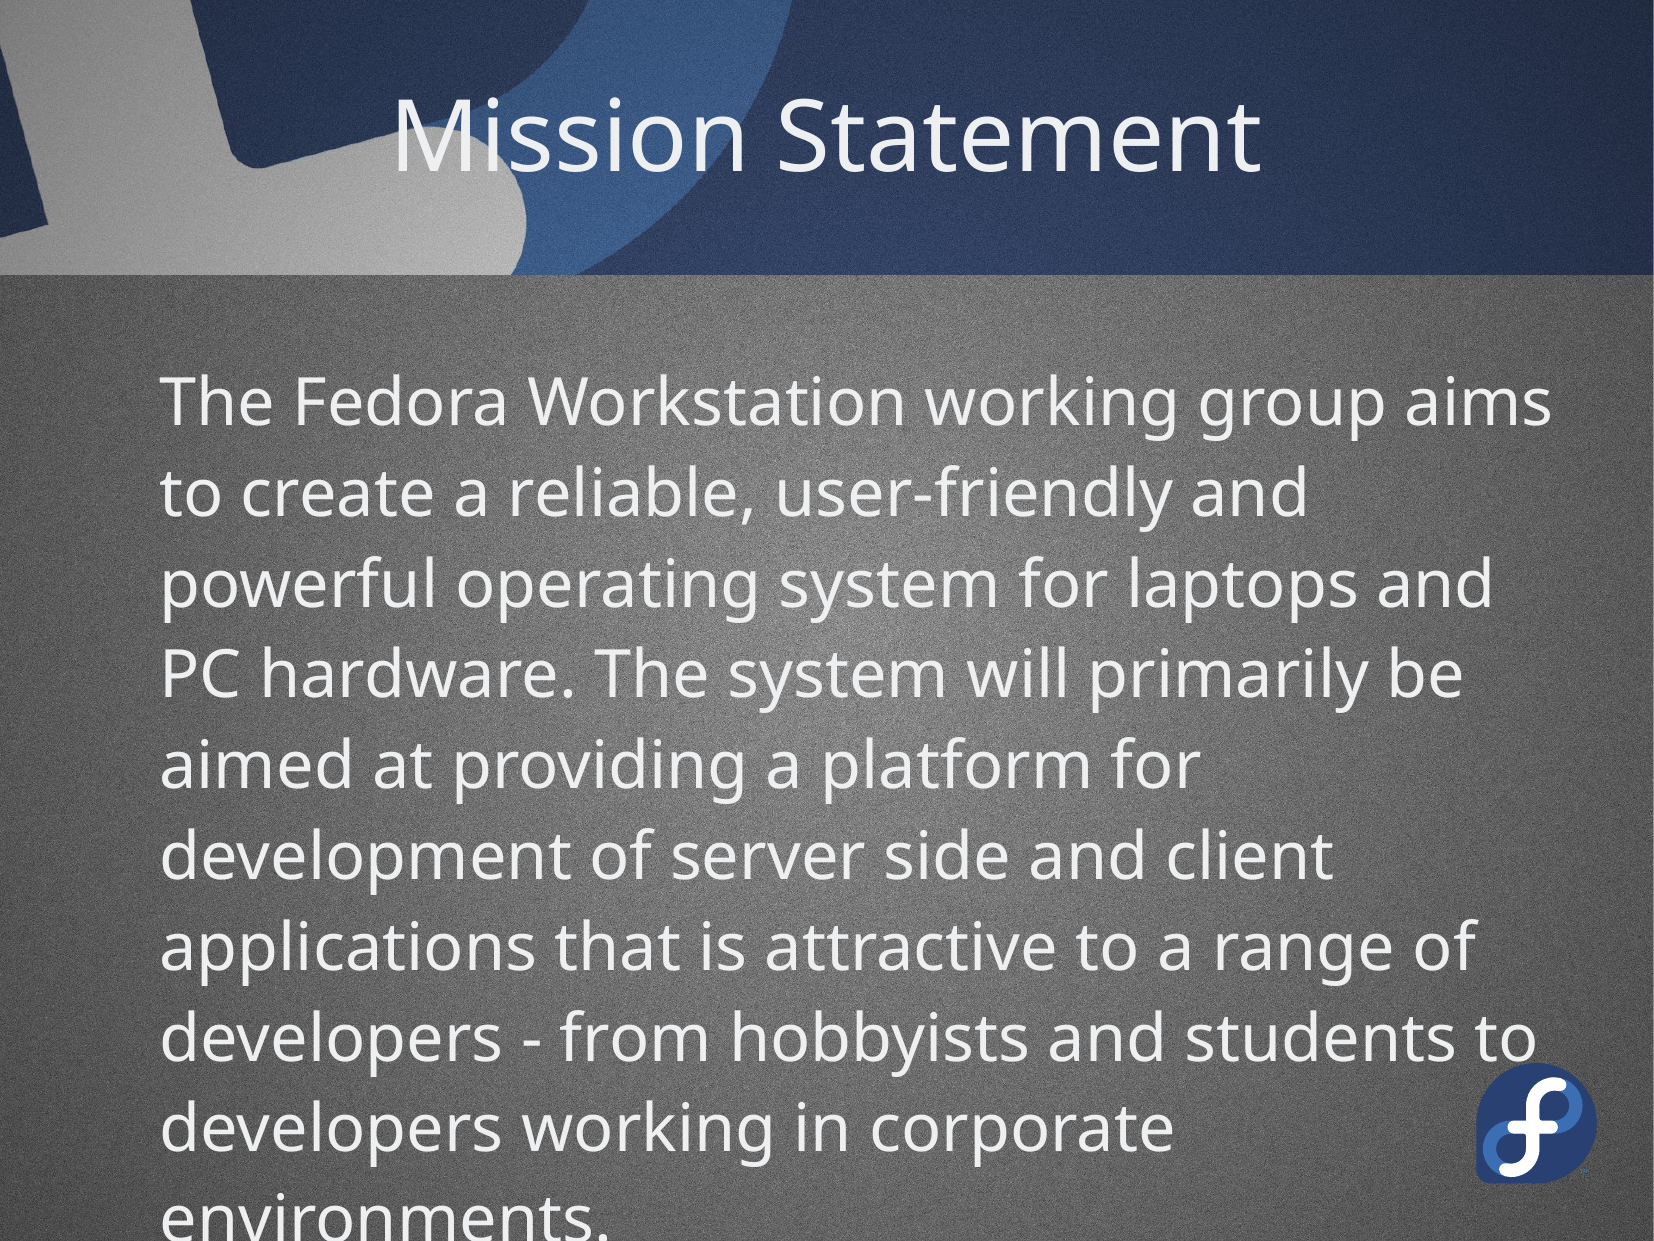

# Mission Statement
The Fedora Workstation working group aims to create a reliable, user-friendly and powerful operating system for laptops and PC hardware. The system will primarily be aimed at providing a platform for development of server side and client applications that is attractive to a range of developers - from hobbyists and students to developers working in corporate environments.